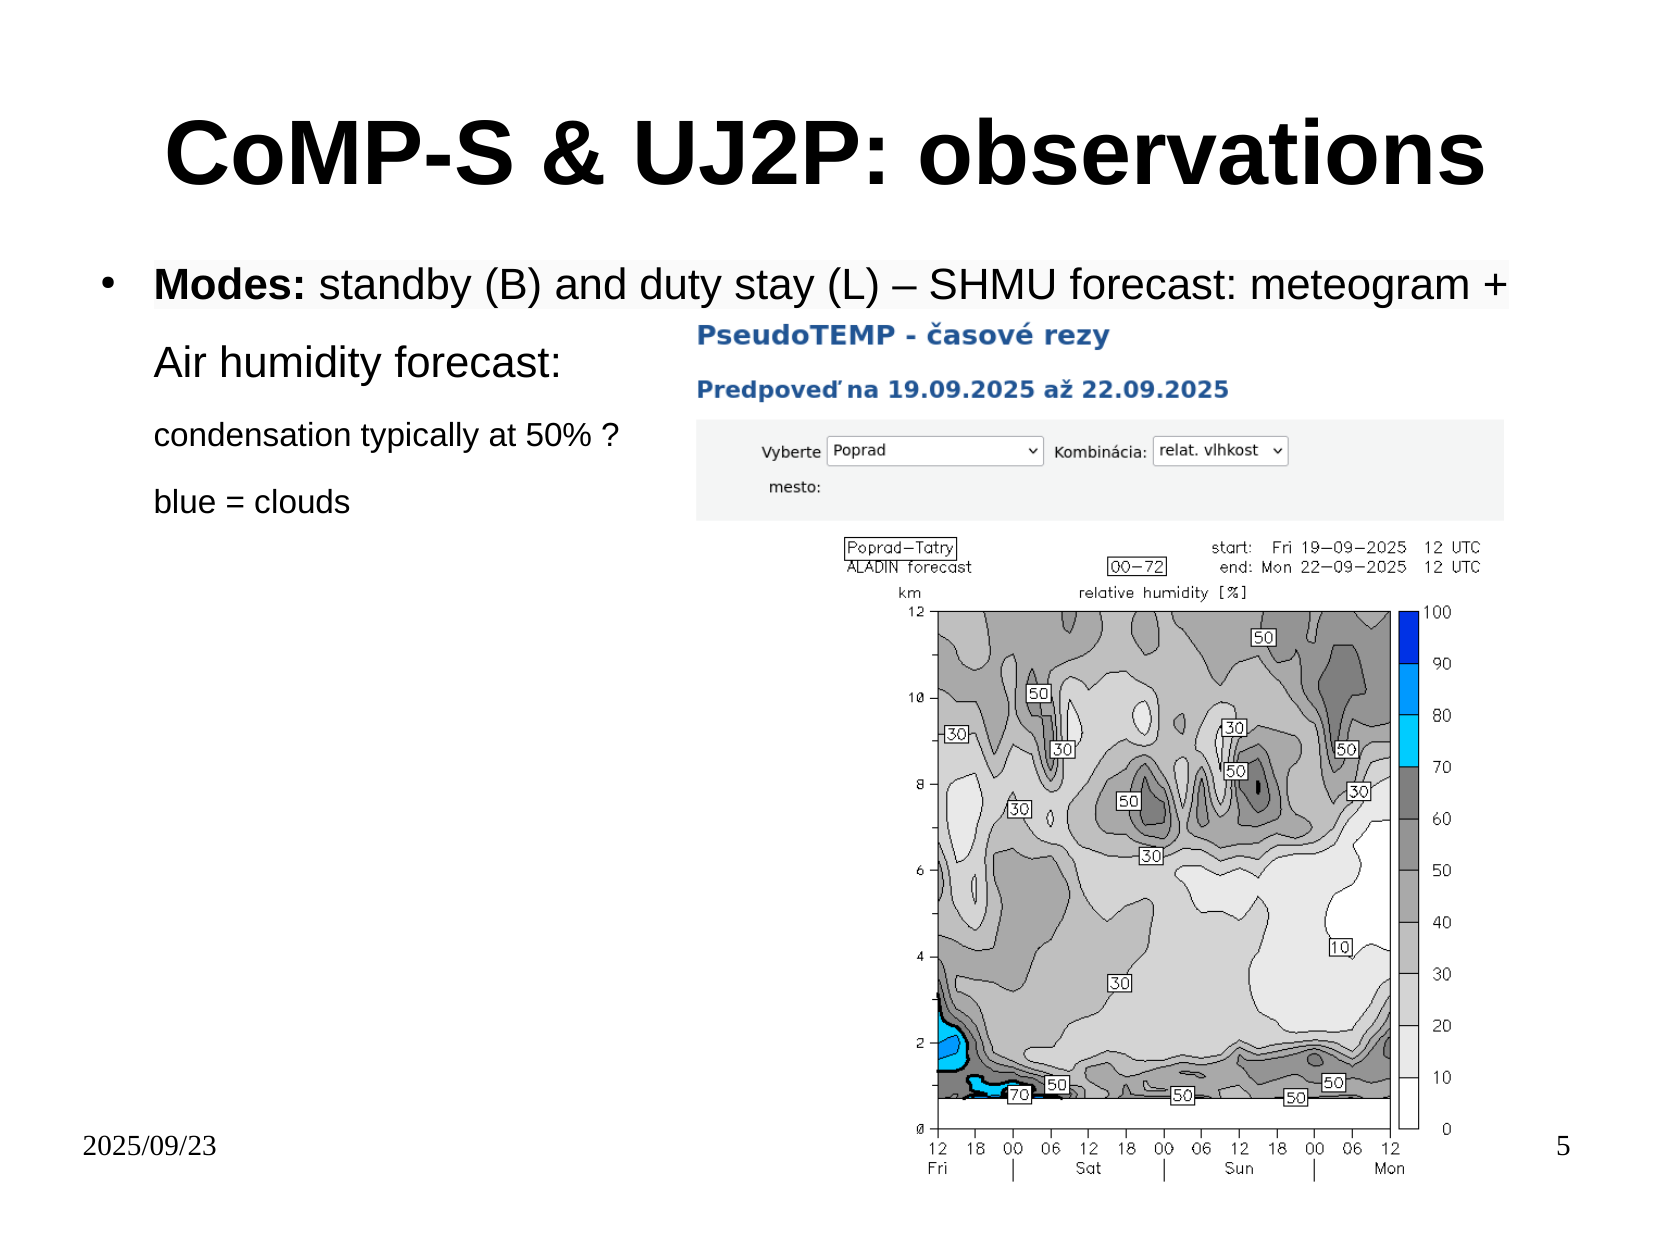

# CoMP-S & UJ2P: observations
Modes: standby (B) and duty stay (L) – SHMU forecast: meteogram +
Air humidity forecast:
condensation typically at 50% ?
blue = clouds
2025/09/23
LSO meeting
5